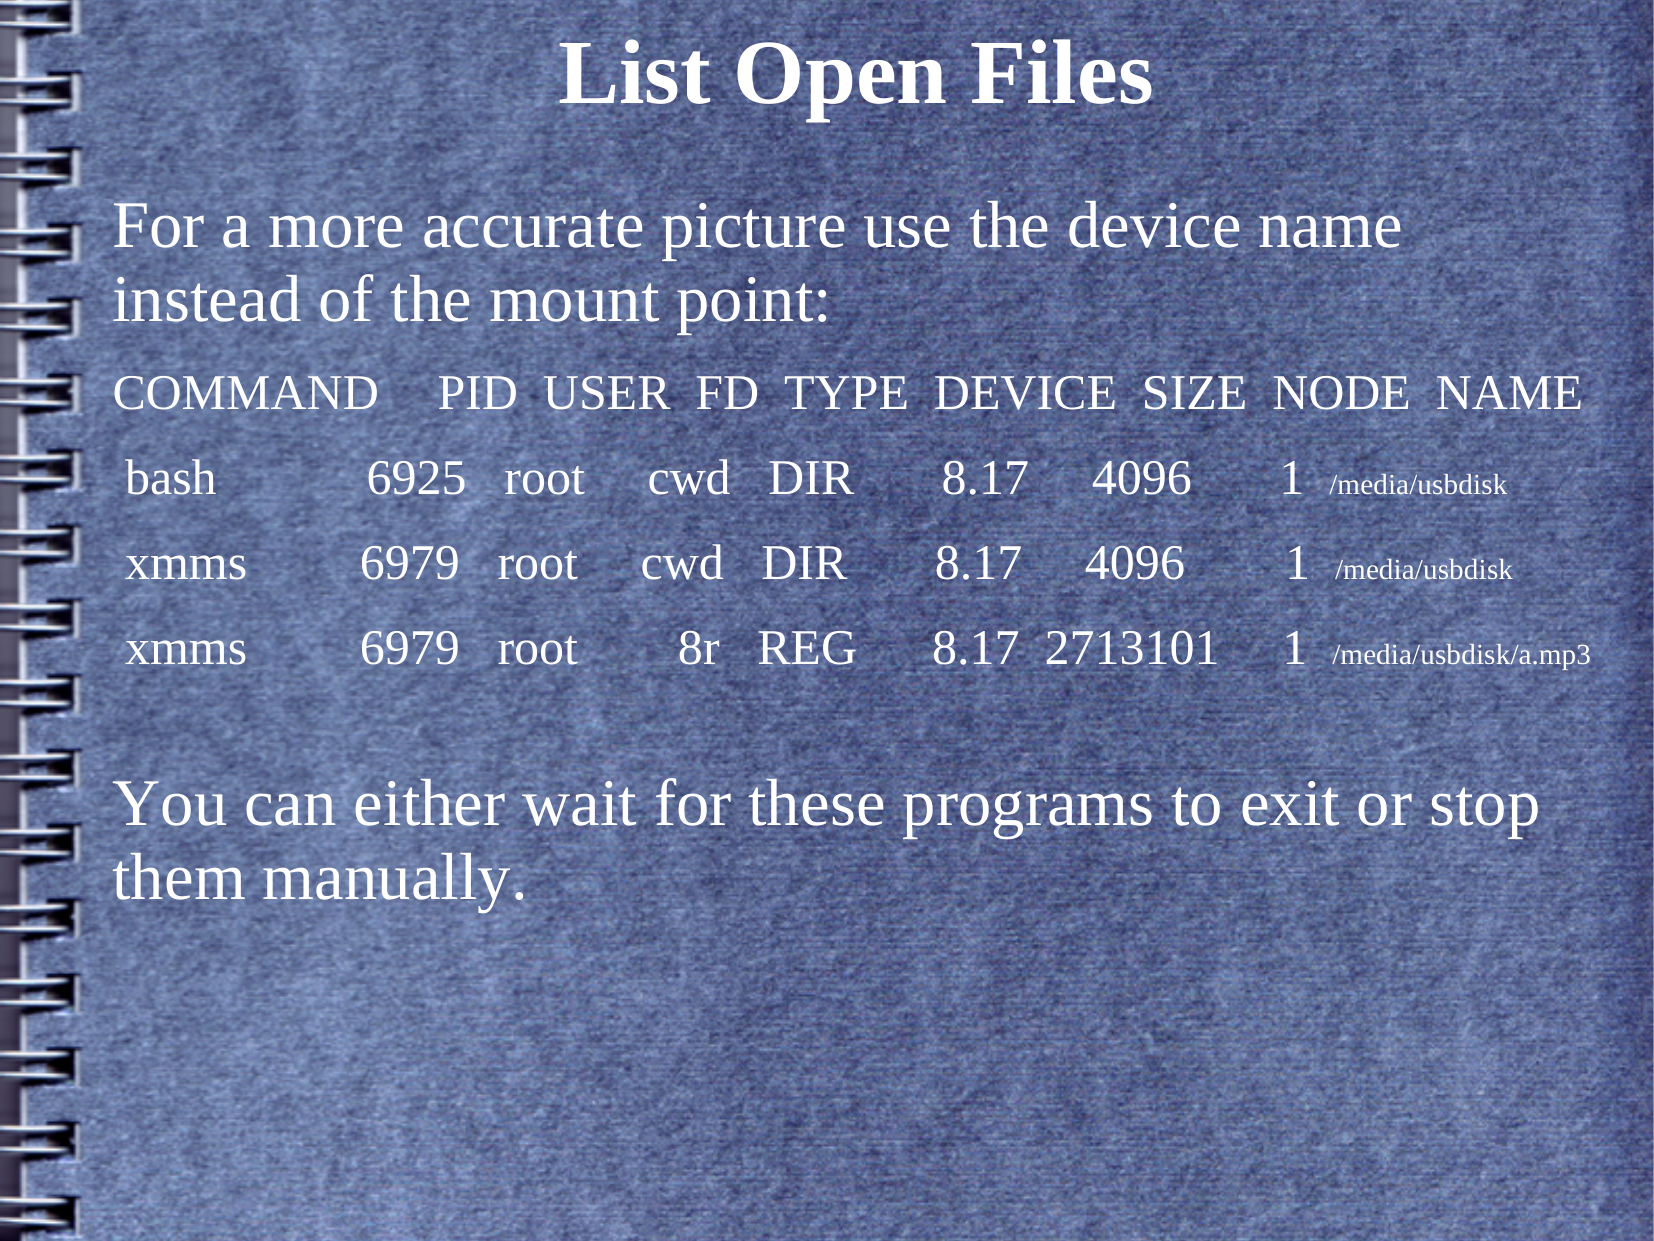

# List Open Files
For a more accurate picture use the device name instead of the mount point:
COMMAND	 PID USER FD TYPE DEVICE SIZE NODE NAME
 bash 6925 root cwd DIR 8.17 4096 1 /media/usbdisk
 xmms 6979 root cwd DIR 8.17 4096 1 /media/usbdisk
 xmms 6979 root 8r REG 8.17 2713101 1 /media/usbdisk/a.mp3
You can either wait for these programs to exit or stop them manually.